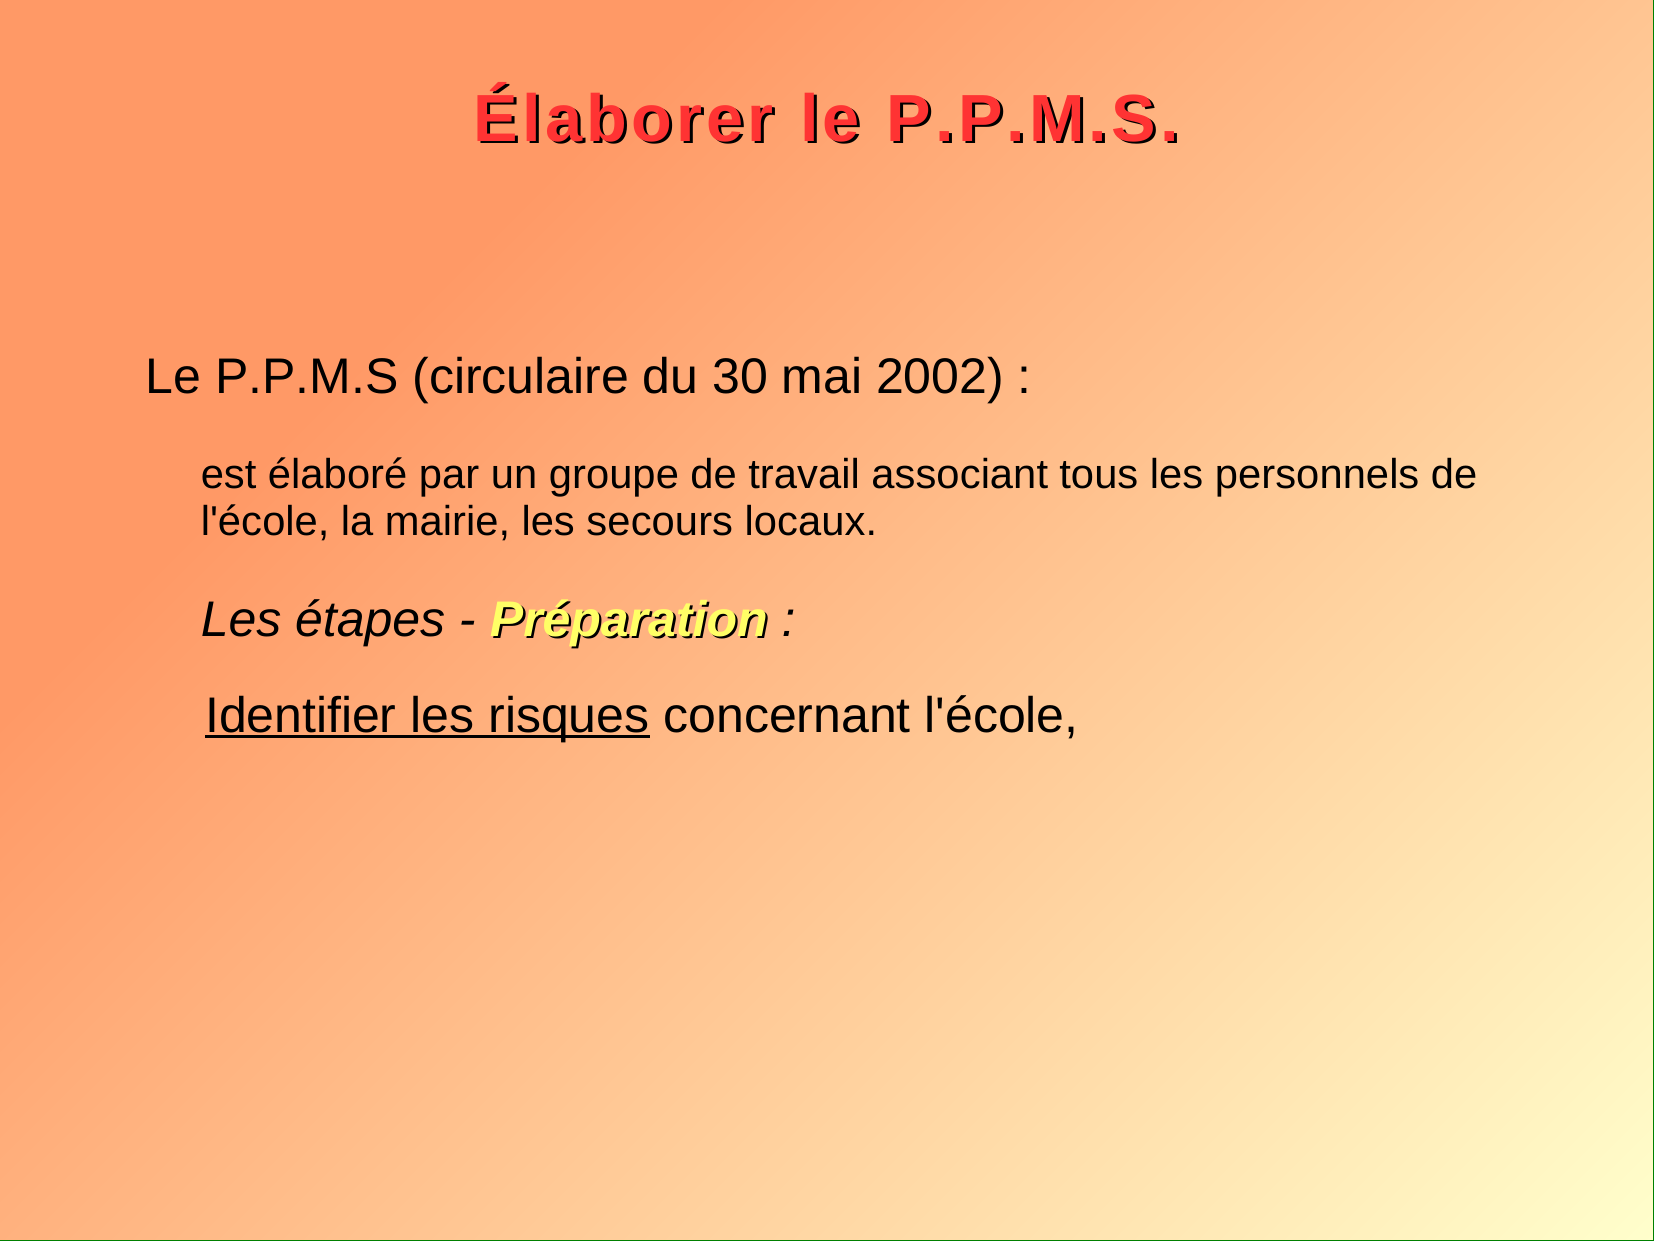

# Élaborer le P.P.M.S.
Le P.P.M.S (circulaire du 30 mai 2002) :
est élaboré par un groupe de travail associant tous les personnels de l'école, la mairie, les secours locaux.
Les étapes - Préparation :
Identifier les risques concernant l'école,